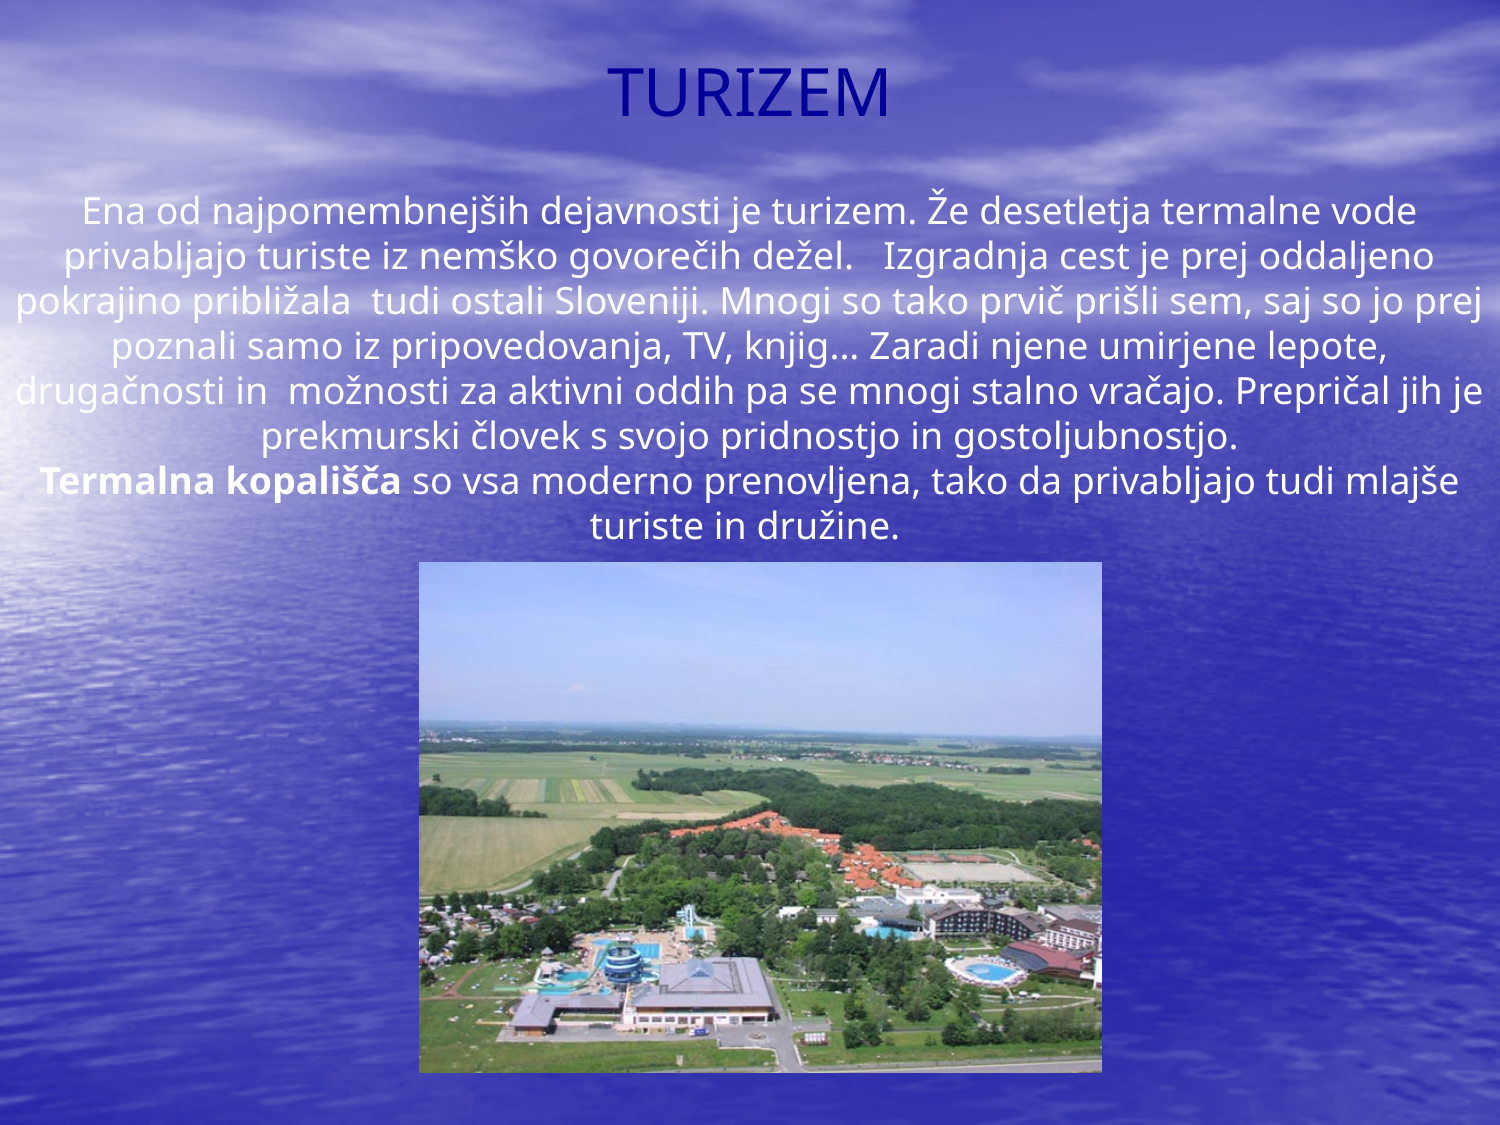

TURIZEM
Ena od najpomembnejših dejavnosti je turizem. Že desetletja termalne vode privabljajo turiste iz nemško govorečih dežel. Izgradnja cest je prej oddaljeno pokrajino približala tudi ostali Sloveniji. Mnogi so tako prvič prišli sem, saj so jo prej poznali samo iz pripovedovanja, TV, knjig... Zaradi njene umirjene lepote, drugačnosti in možnosti za aktivni oddih pa se mnogi stalno vračajo. Prepričal jih je prekmurski človek s svojo pridnostjo in gostoljubnostjo.
Termalna kopališča so vsa moderno prenovljena, tako da privabljajo tudi mlajše turiste in družine.